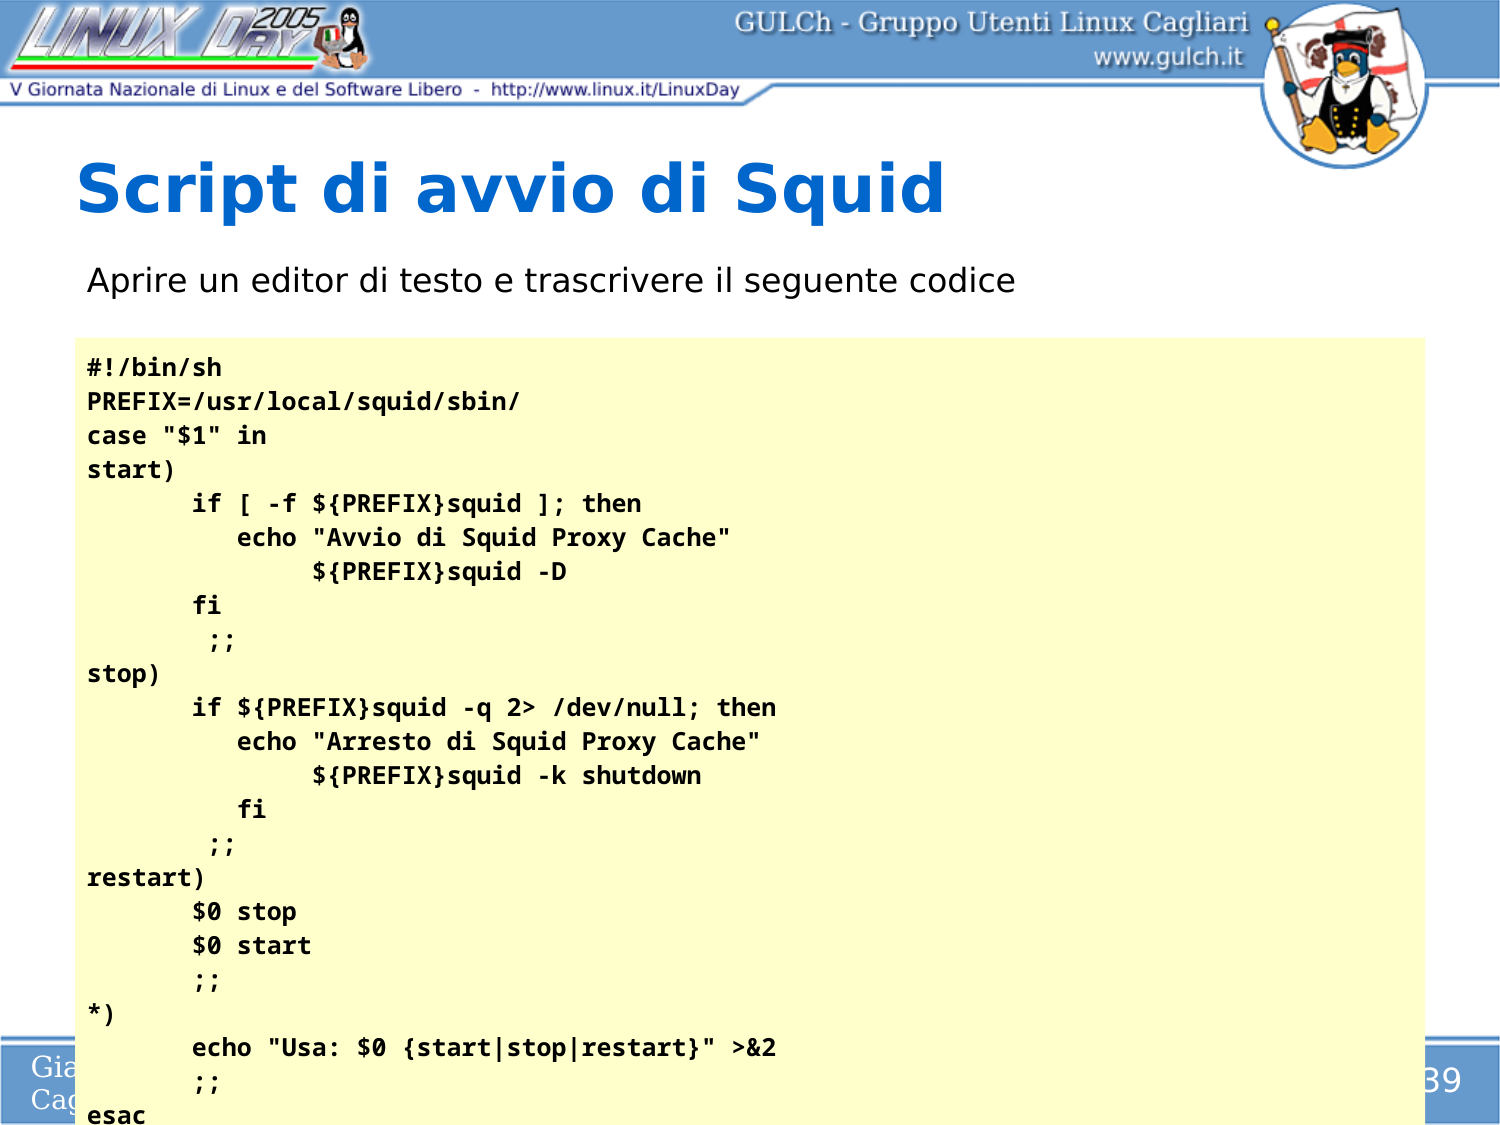

Script di avvio di Squid
Aprire un editor di testo e trascrivere il seguente codice
#!/bin/sh
PREFIX=/usr/local/squid/sbin/
case "$1" in
start)
 if [ -f ${PREFIX}squid ]; then
 	echo "Avvio di Squid Proxy Cache"
			${PREFIX}squid -D
 fi
 ;;
stop)
 if ${PREFIX}squid -q 2> /dev/null; then
 	echo "Arresto di Squid Proxy Cache"
			${PREFIX}squid -k shutdown
		fi
 ;;
restart)
 $0 stop
 $0 start
 ;;
*)
 echo "Usa: $0 {start|stop|restart}" >&2
 ;;
esac